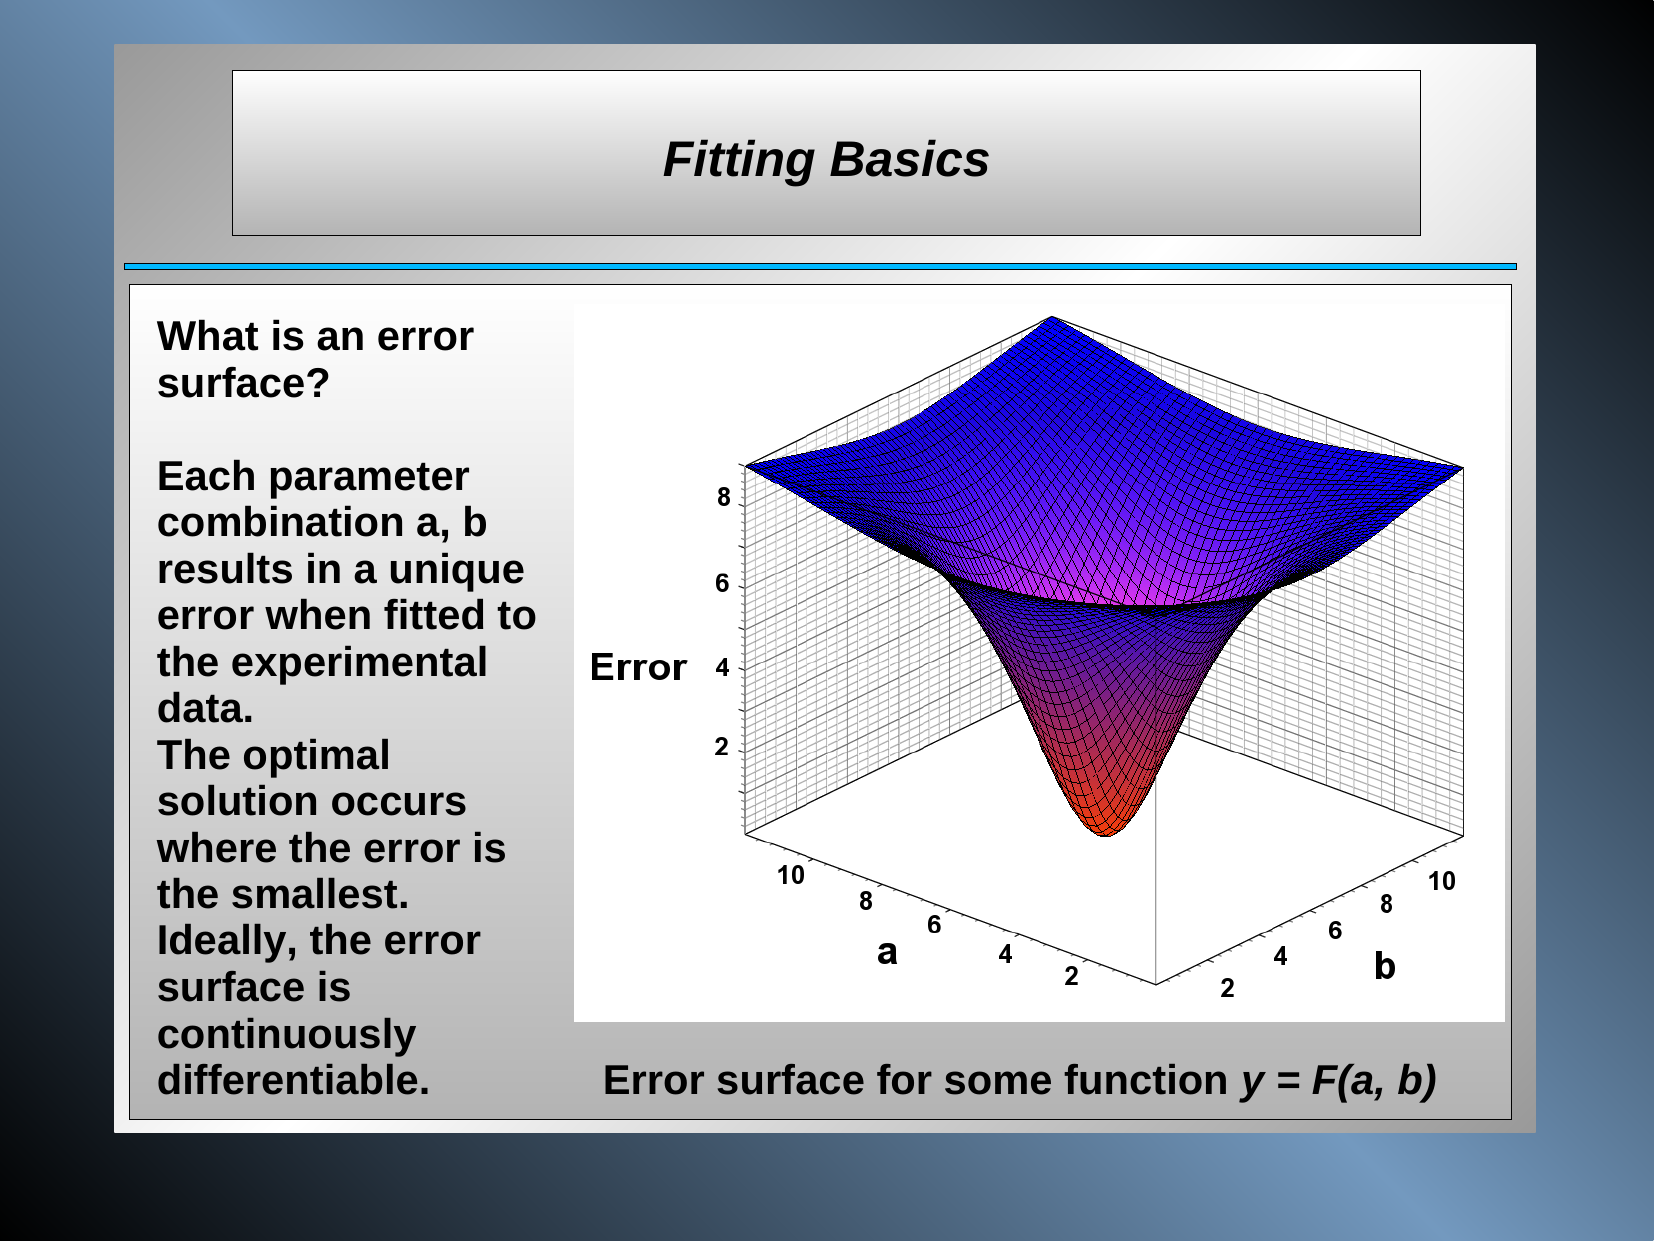

Fitting Basics
What is an error
surface?
Each parameter
combination a, b
results in a unique
error when fitted to
the experimental
data.
The optimal
solution occurs
where the error is
the smallest.
Ideally, the error
surface is
continuously
differentiable. Error surface for some function y = F(a, b)